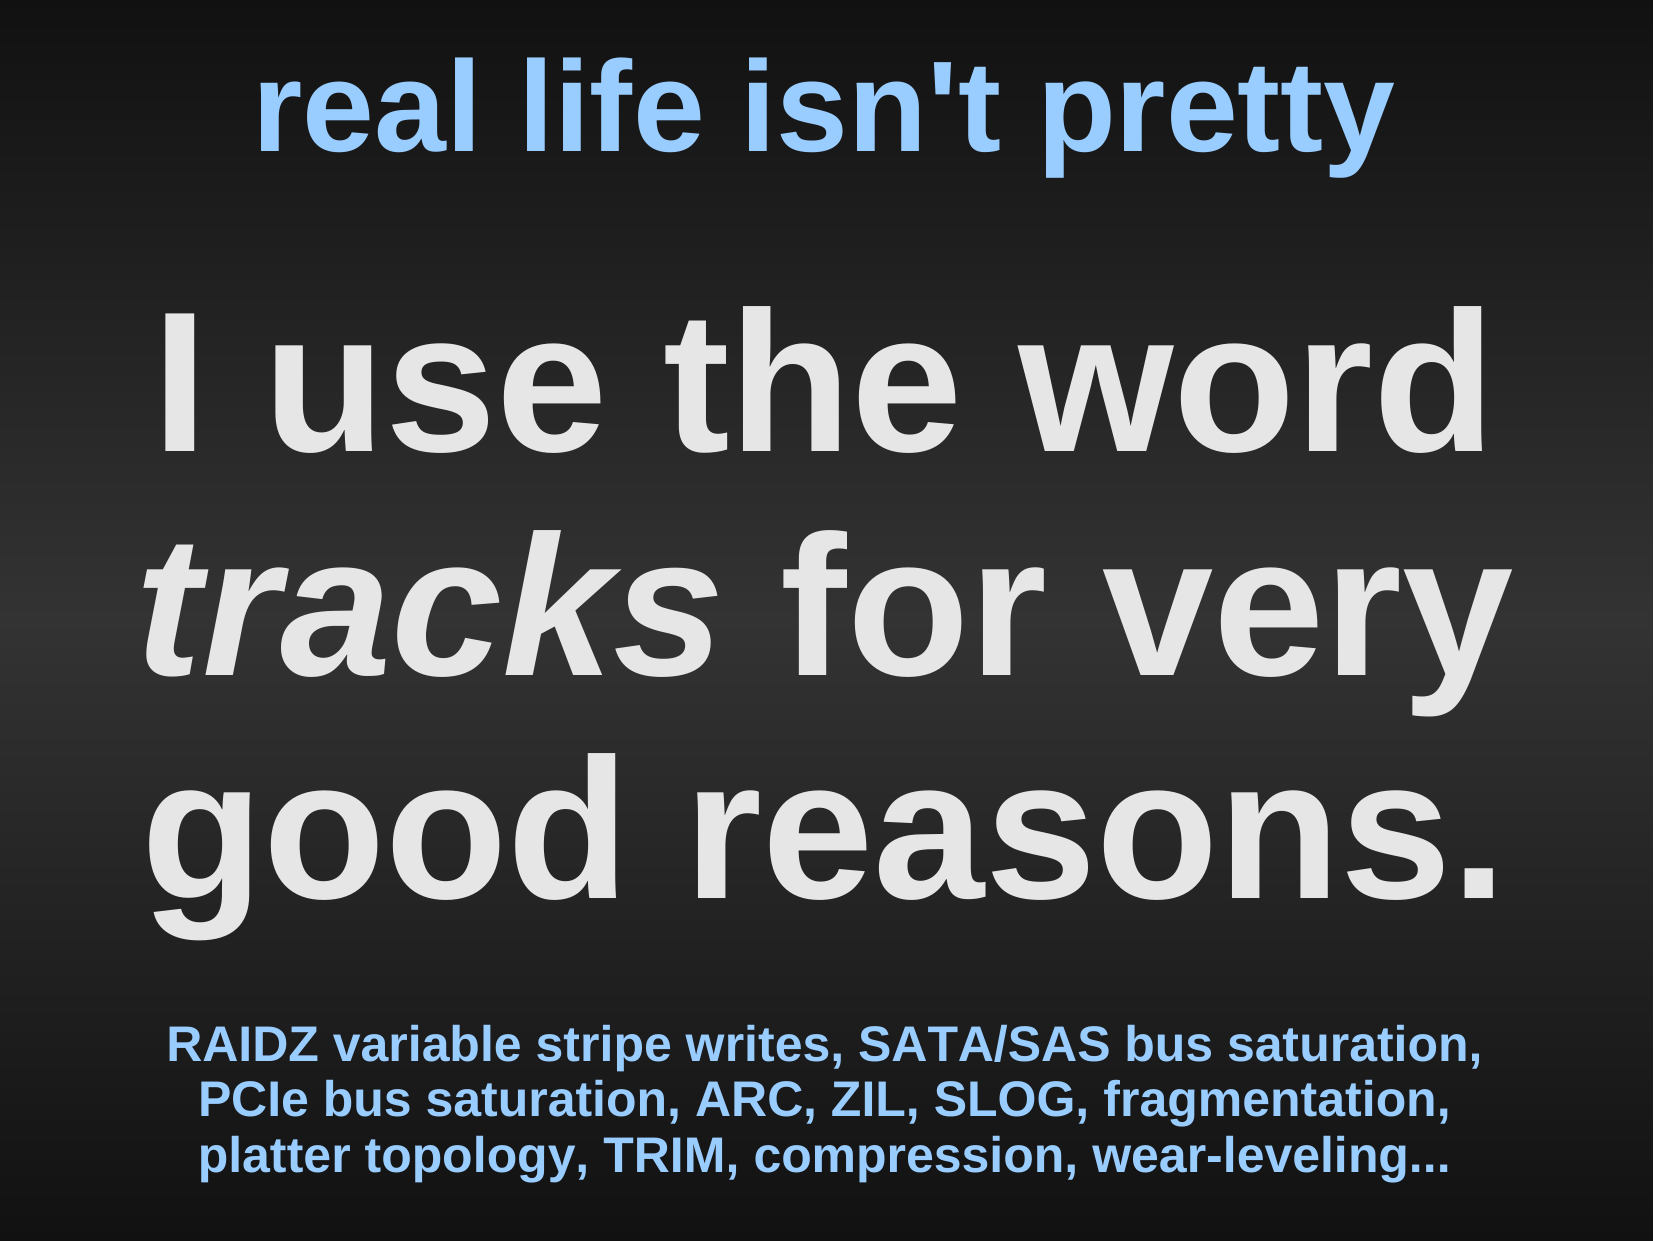

# real life isn't pretty
I use the word tracks for very good reasons.
RAIDZ variable stripe writes, SATA/SAS bus saturation,
PCIe bus saturation, ARC, ZIL, SLOG, fragmentation,
platter topology, TRIM, compression, wear-leveling...